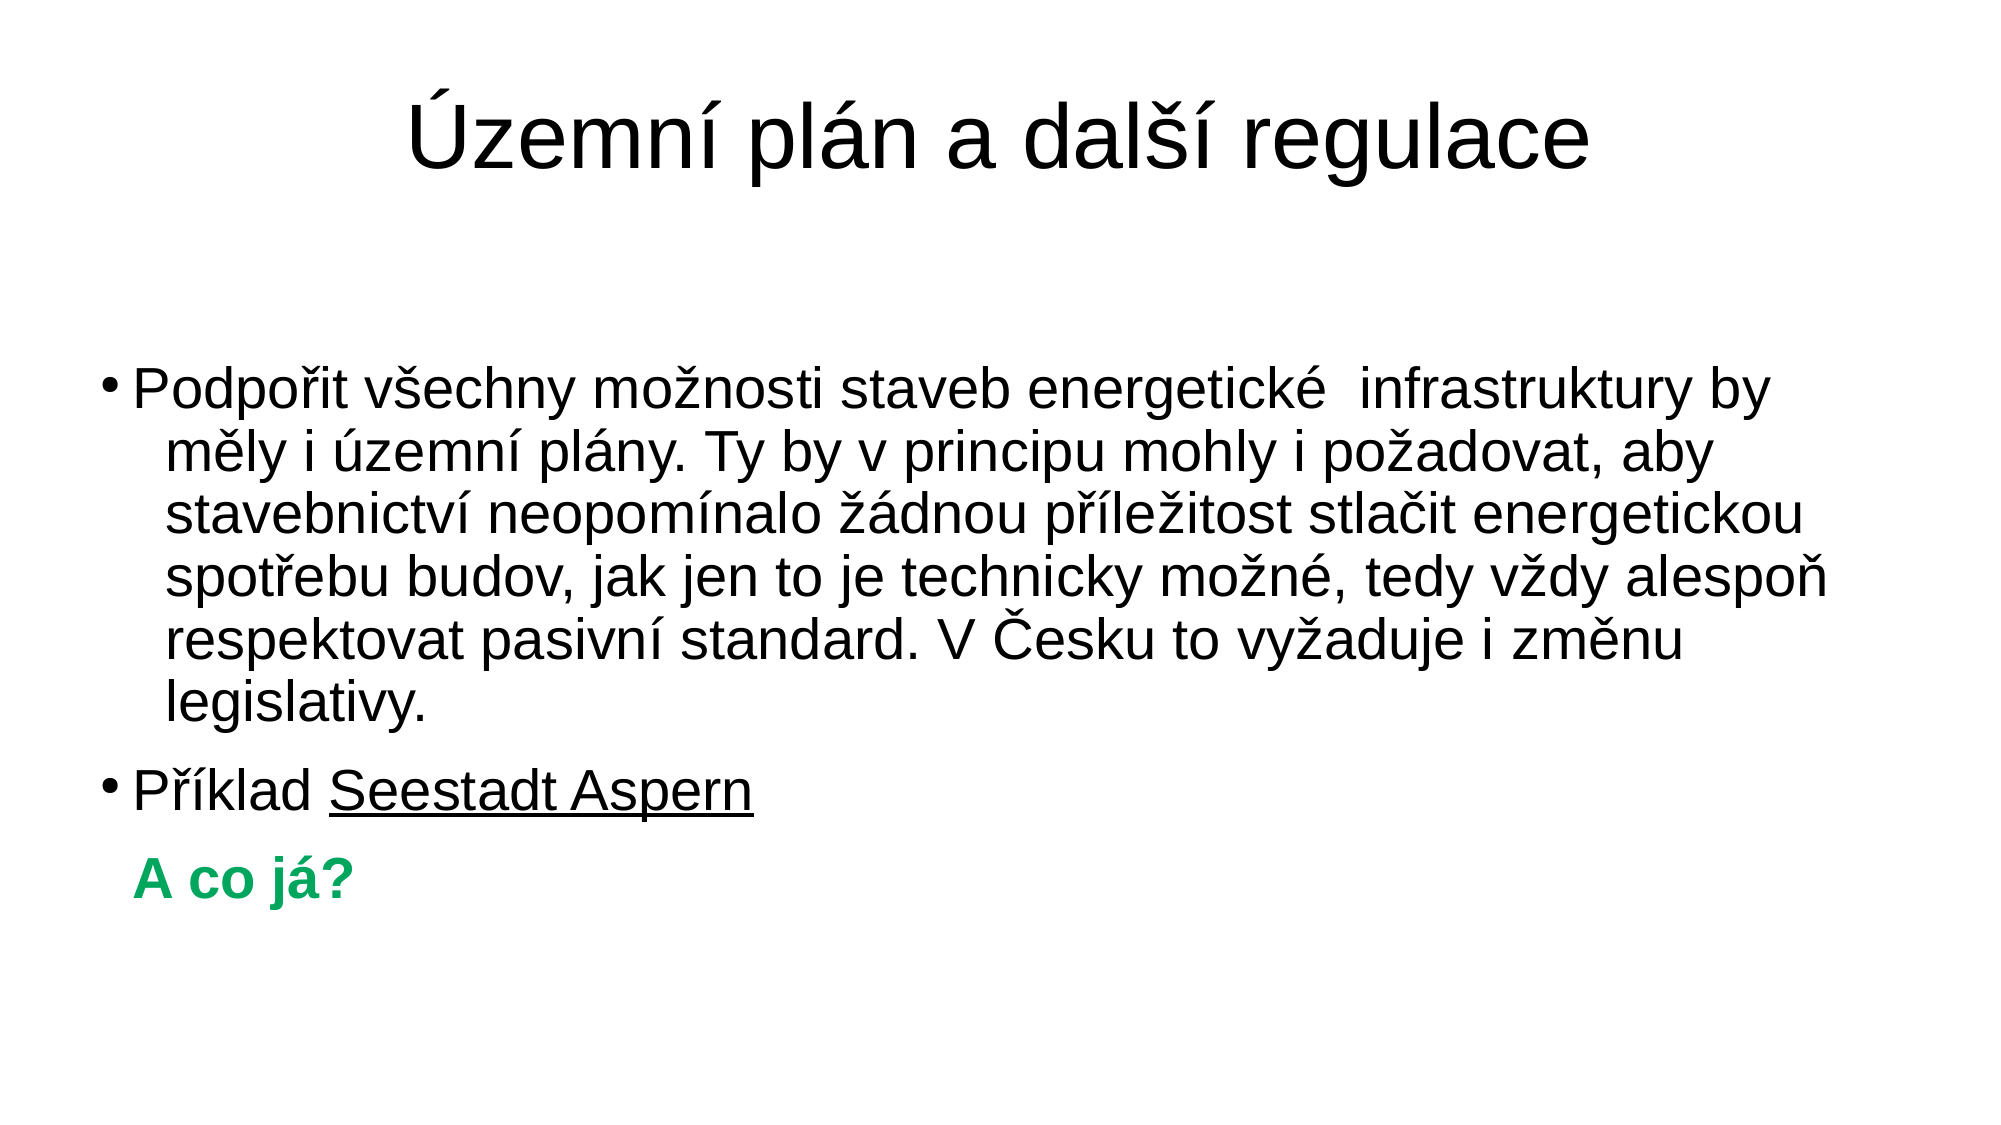

# Územní plán a další regulace
Podpořit všechny možnosti staveb energetické infrastruktury by měly i⁠ územní plány. Ty by v⁠ principu mohly i⁠ požadovat, aby stavebnictví neopomínalo žádnou příležitost stlačit ener­getickou spotřebu budov, jak jen to je technicky možné, tedy vždy alespoň respektovat pa­sivní standard. V⁠ Česku to vyžaduje i⁠ změnu legislativy.
Příklad Seestadt Aspern
A co já?